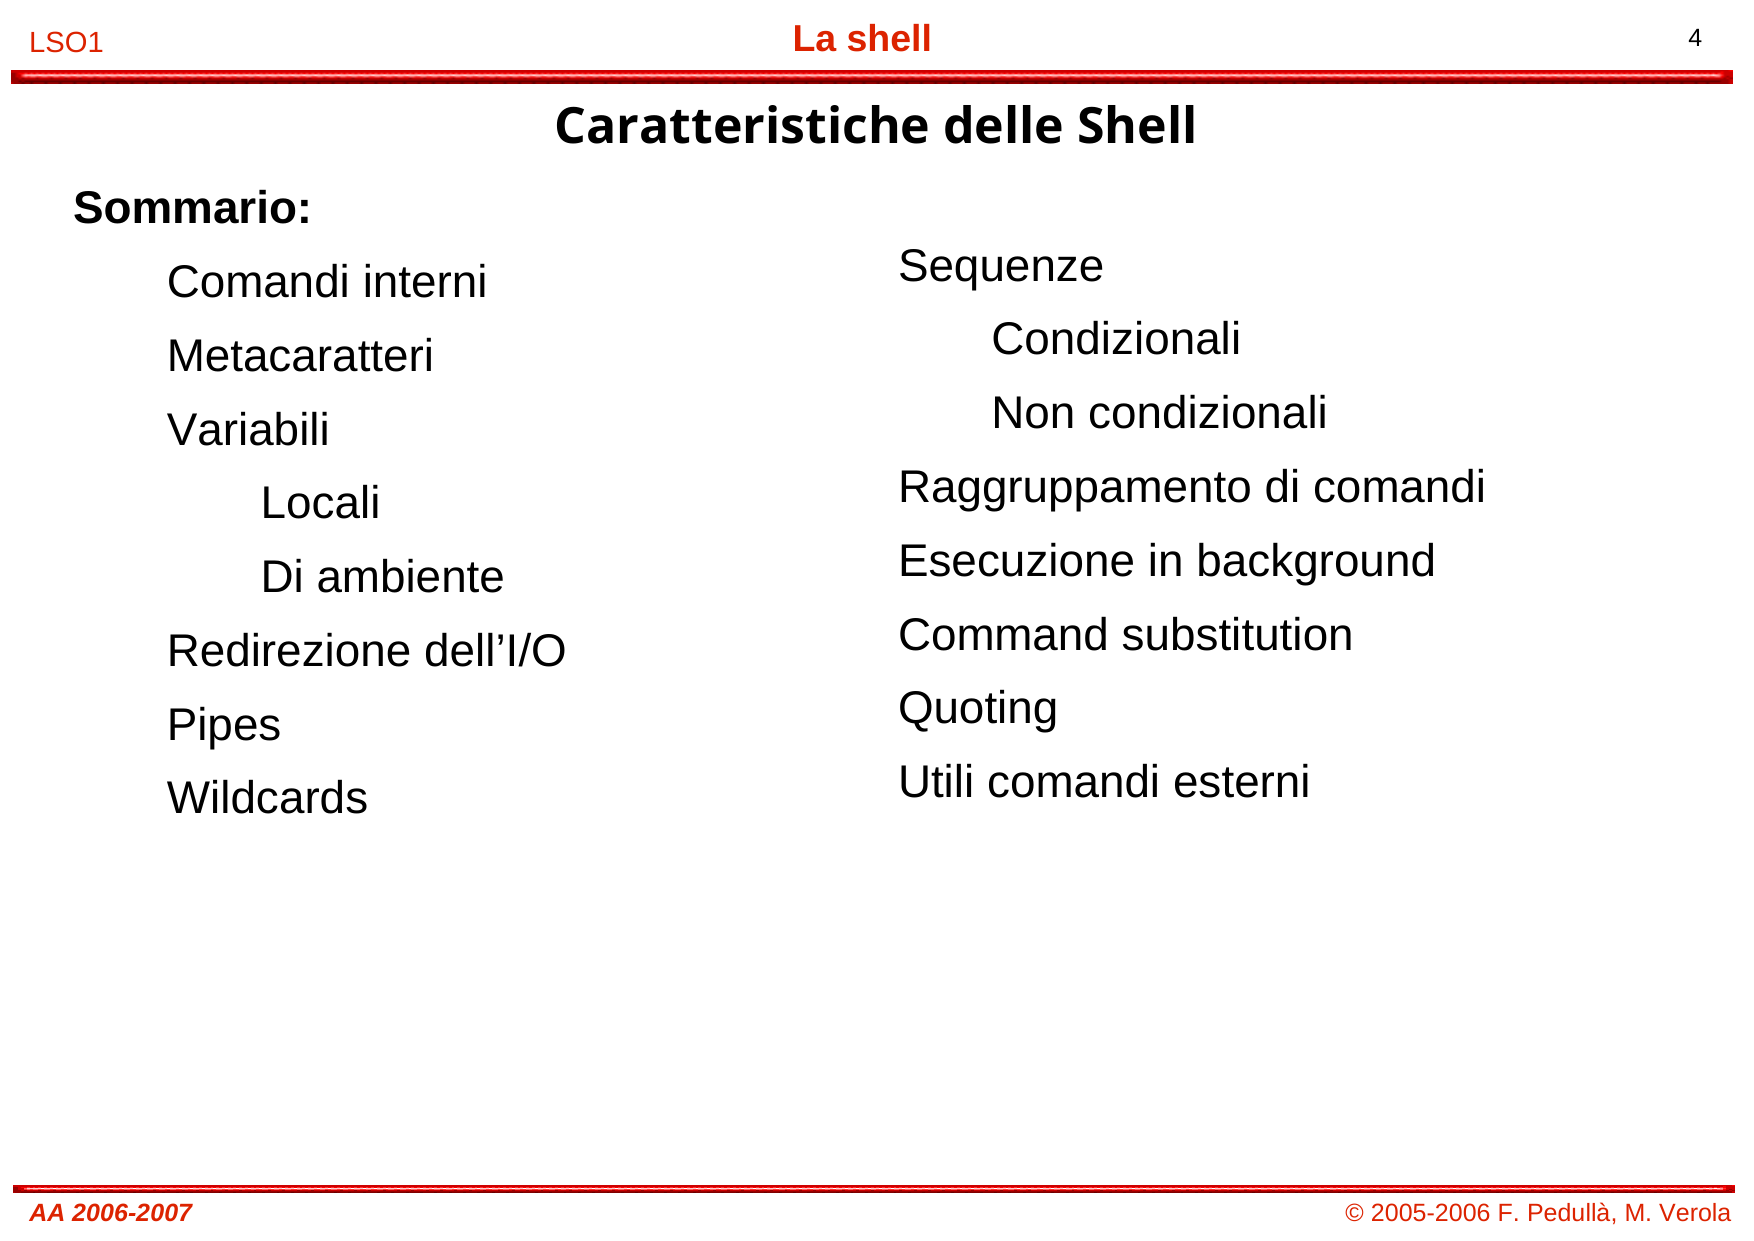

# Caratteristiche delle Shell
Sommario:
Comandi interni
Metacaratteri
Variabili
Locali
Di ambiente
Redirezione dell’I/O
Pipes
Wildcards
Sequenze
Condizionali
Non condizionali
Raggruppamento di comandi
Esecuzione in background
Command substitution
Quoting
Utili comandi esterni